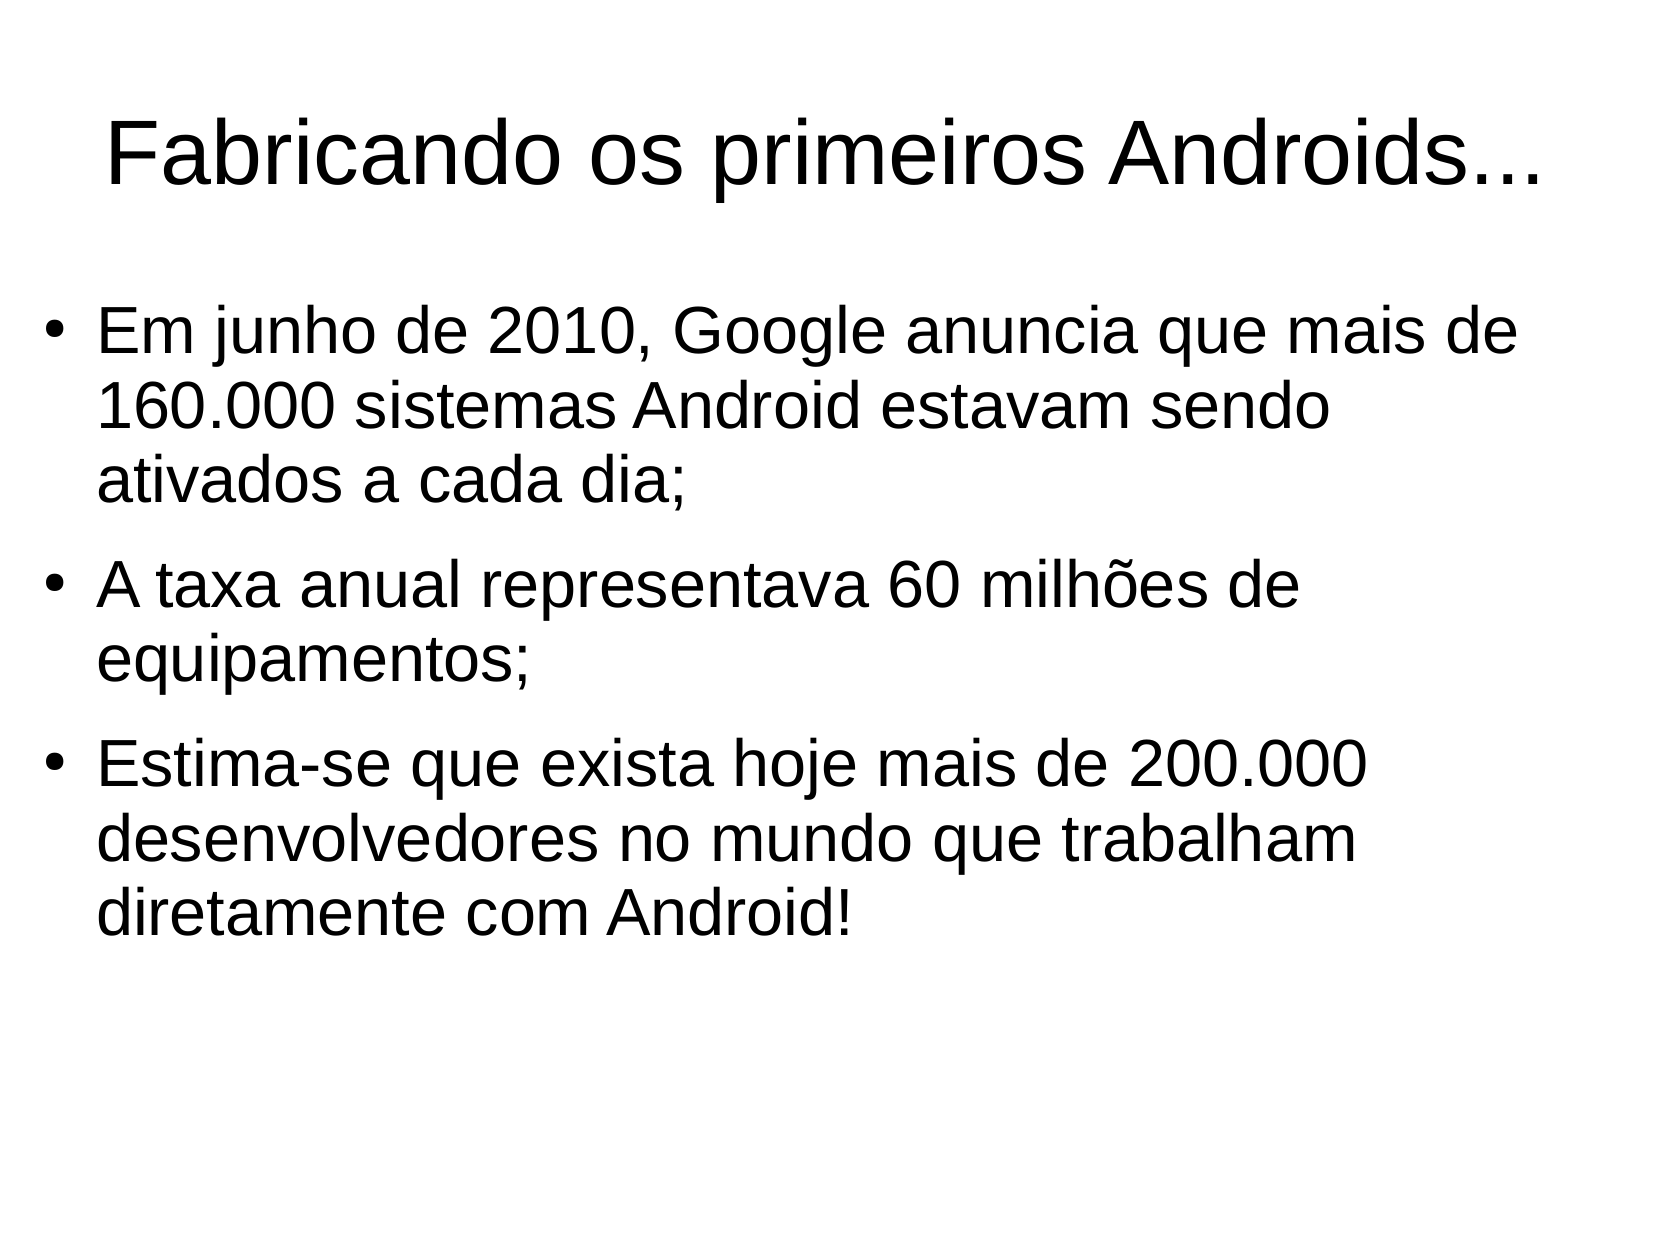

# Fabricando os primeiros Androids...
Em junho de 2010, Google anuncia que mais de 160.000 sistemas Android estavam sendo ativados a cada dia;
A taxa anual representava 60 milhões de equipamentos;
Estima-se que exista hoje mais de 200.000 desenvolvedores no mundo que trabalham diretamente com Android!